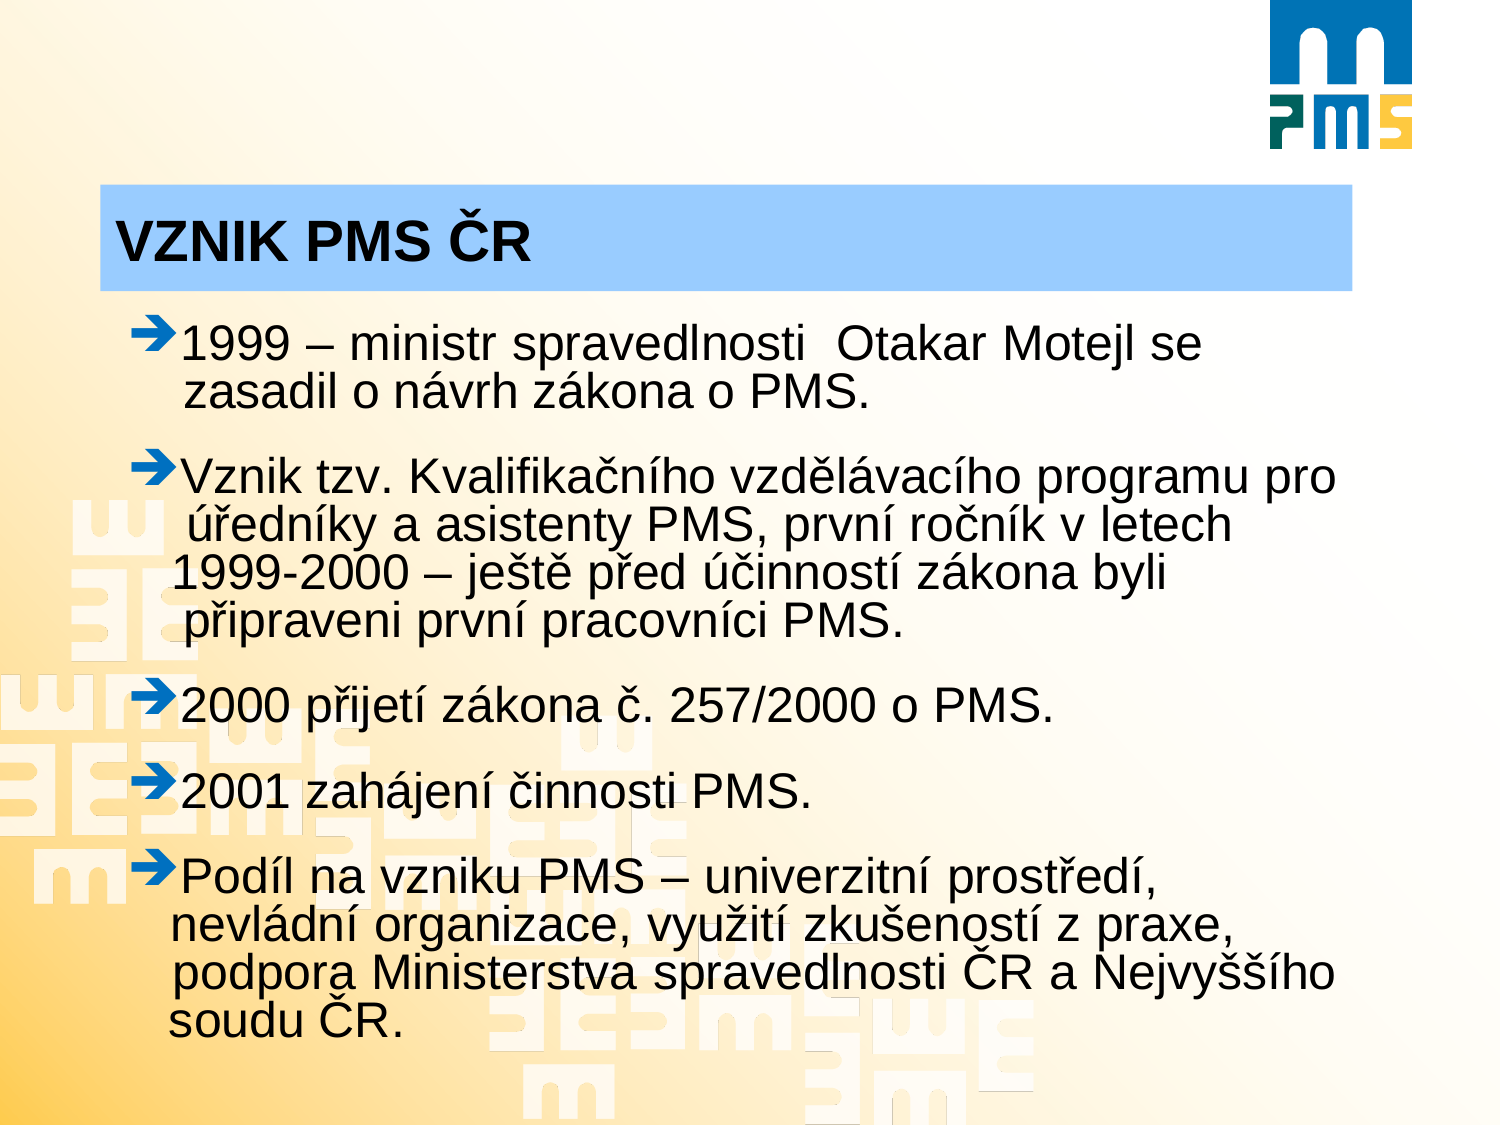

# VZNIK PMS ČR
1999 – ministr spravedlnosti Otakar Motejl se 	 zasadil o návrh zákona o PMS.
Vznik tzv. Kvalifikačního vzdělávacího programu pro úředníky a asistenty PMS, první ročník v letech 1999-2000 – ještě před účinností zákona byli 	 připraveni první pracovníci PMS.
2000 přijetí zákona č. 257/2000 o PMS.
2001 zahájení činnosti PMS.
Podíl na vzniku PMS – univerzitní prostředí, 		 nevládní organizace, využití zkušeností z praxe, podpora Ministerstva spravedlnosti ČR a Nejvyššího soudu ČR.